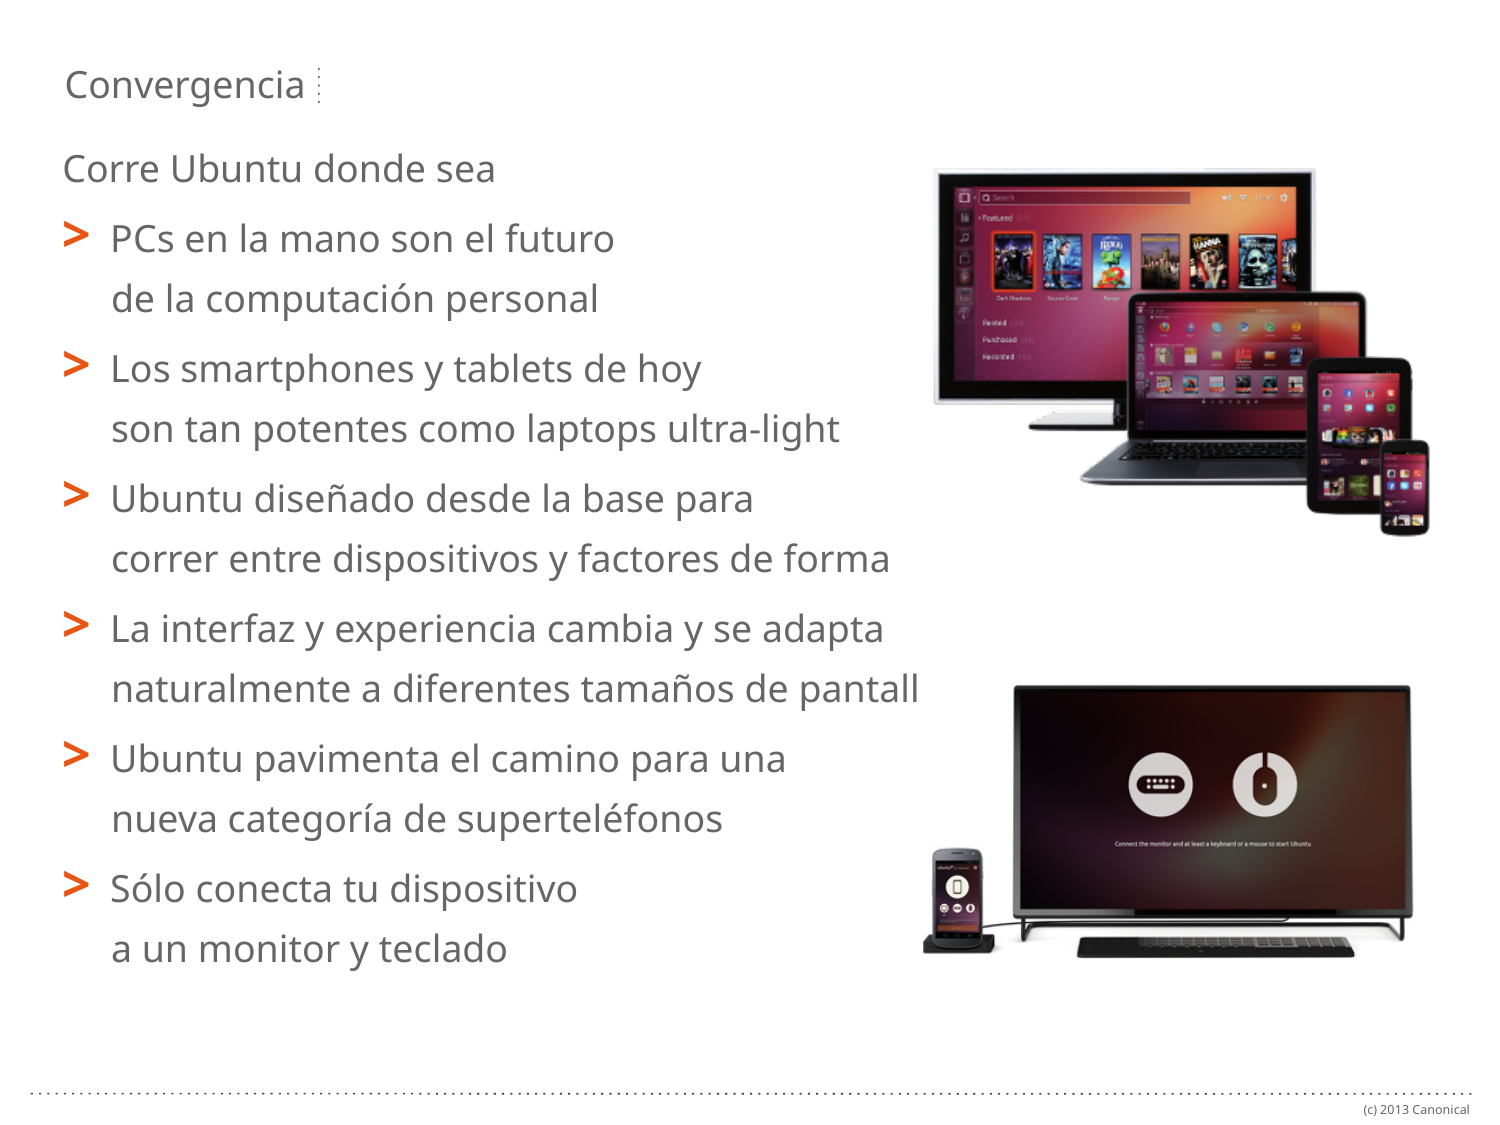

Convergencia
# Corre Ubuntu donde sea
> PCs en la mano son el futuro
 de la computación personal
> Los smartphones y tablets de hoy
 son tan potentes como laptops ultra-light
> Ubuntu diseñado desde la base para
 correr entre dispositivos y factores de forma
> La interfaz y experiencia cambia y se adapta
 naturalmente a diferentes tamaños de pantalla
> Ubuntu pavimenta el camino para una
 nueva categoría de superteléfonos
> Sólo conecta tu dispositivo
 a un monitor y teclado
(c) 2013 Canonical